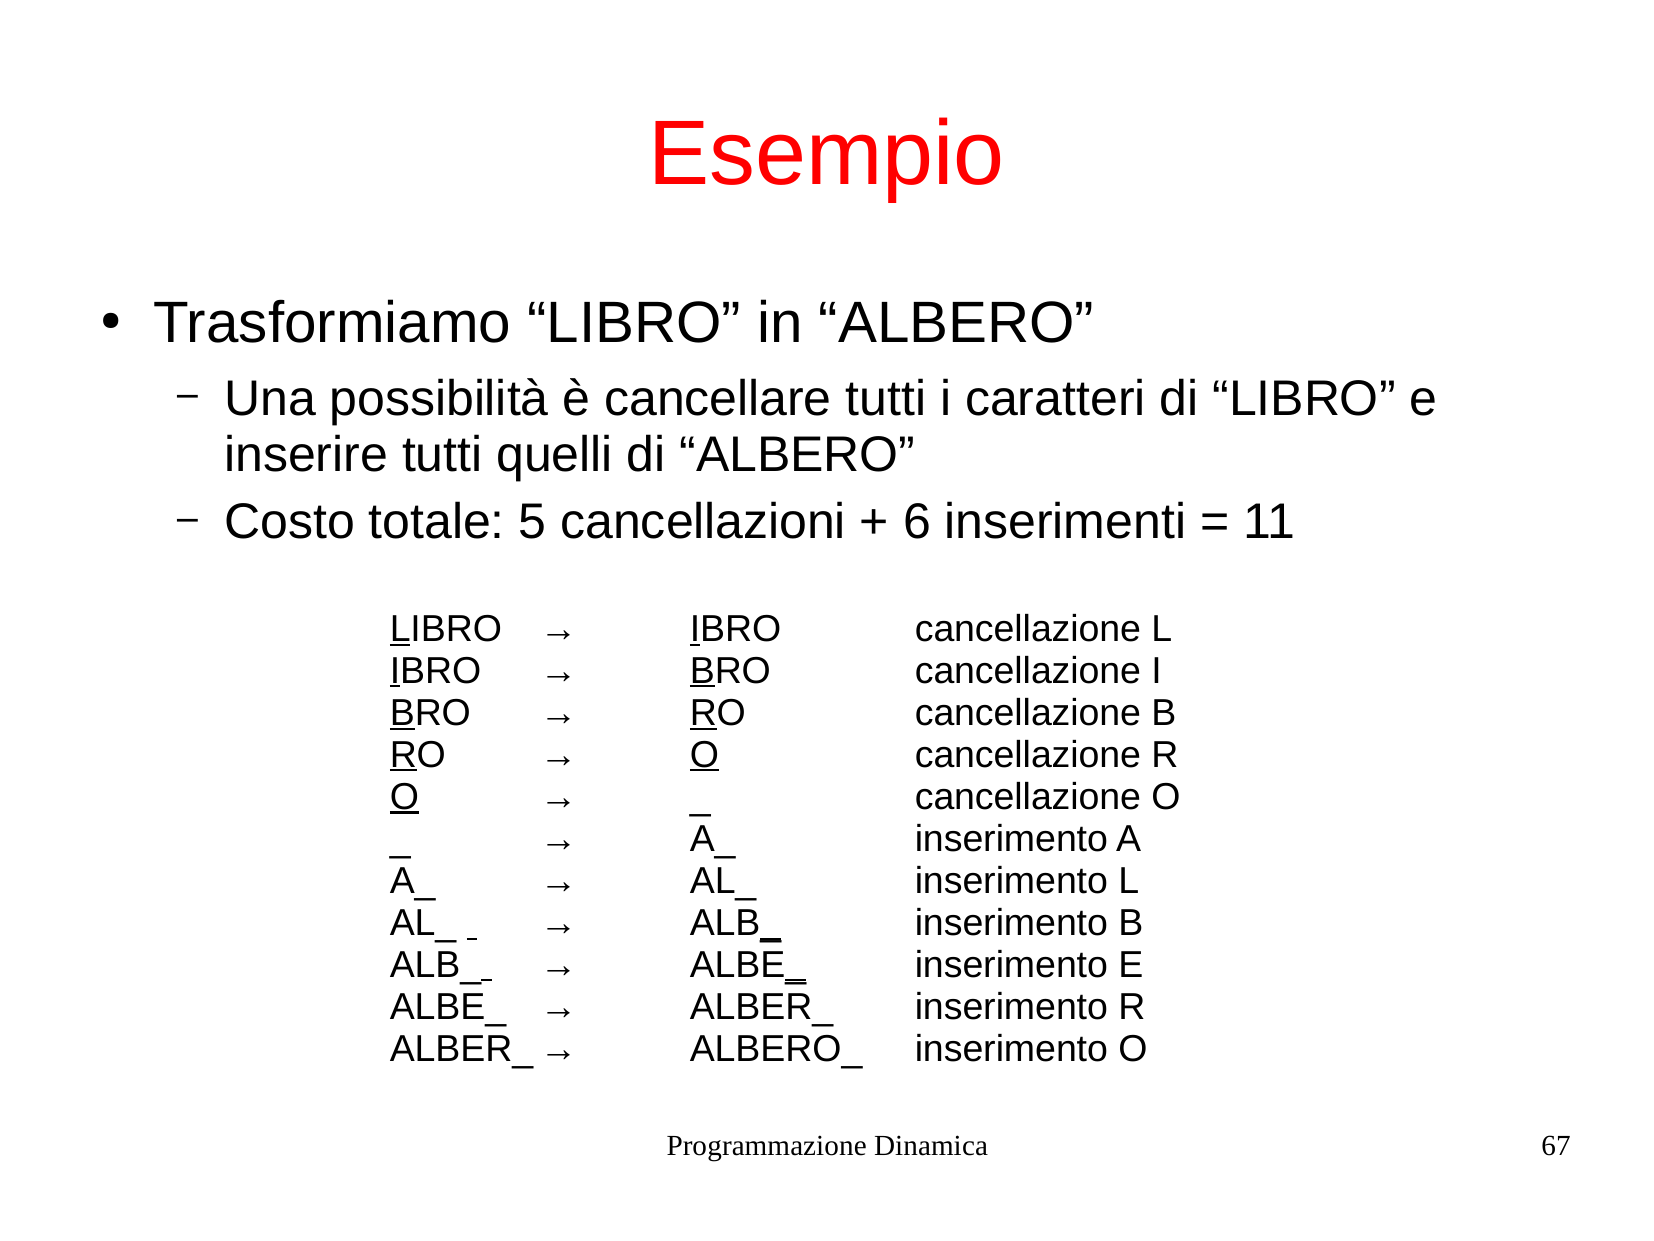

# Esempio
Trasformiamo “LIBRO” in “ALBERO”
Una possibilità è cancellare tutti i caratteri di “LIBRO” e inserire tutti quelli di “ALBERO”
Costo totale: 5 cancellazioni + 6 inserimenti = 11
LIBRO	→		IBRO		cancellazione L
IBRO	→		BRO		cancellazione I
BRO	→		RO			cancellazione B
RO		→ 		O			cancellazione R
O		→		_			cancellazione O
_		→		A_			inserimento A
A_		→		AL_			inserimento L
AL_ 	→		ALB_		inserimento B
ALB_ 	→		ALBE_		inserimento E
ALBE_	→		ALBER_		inserimento R
ALBER_	→		ALBERO_	inserimento O
Programmazione Dinamica
67